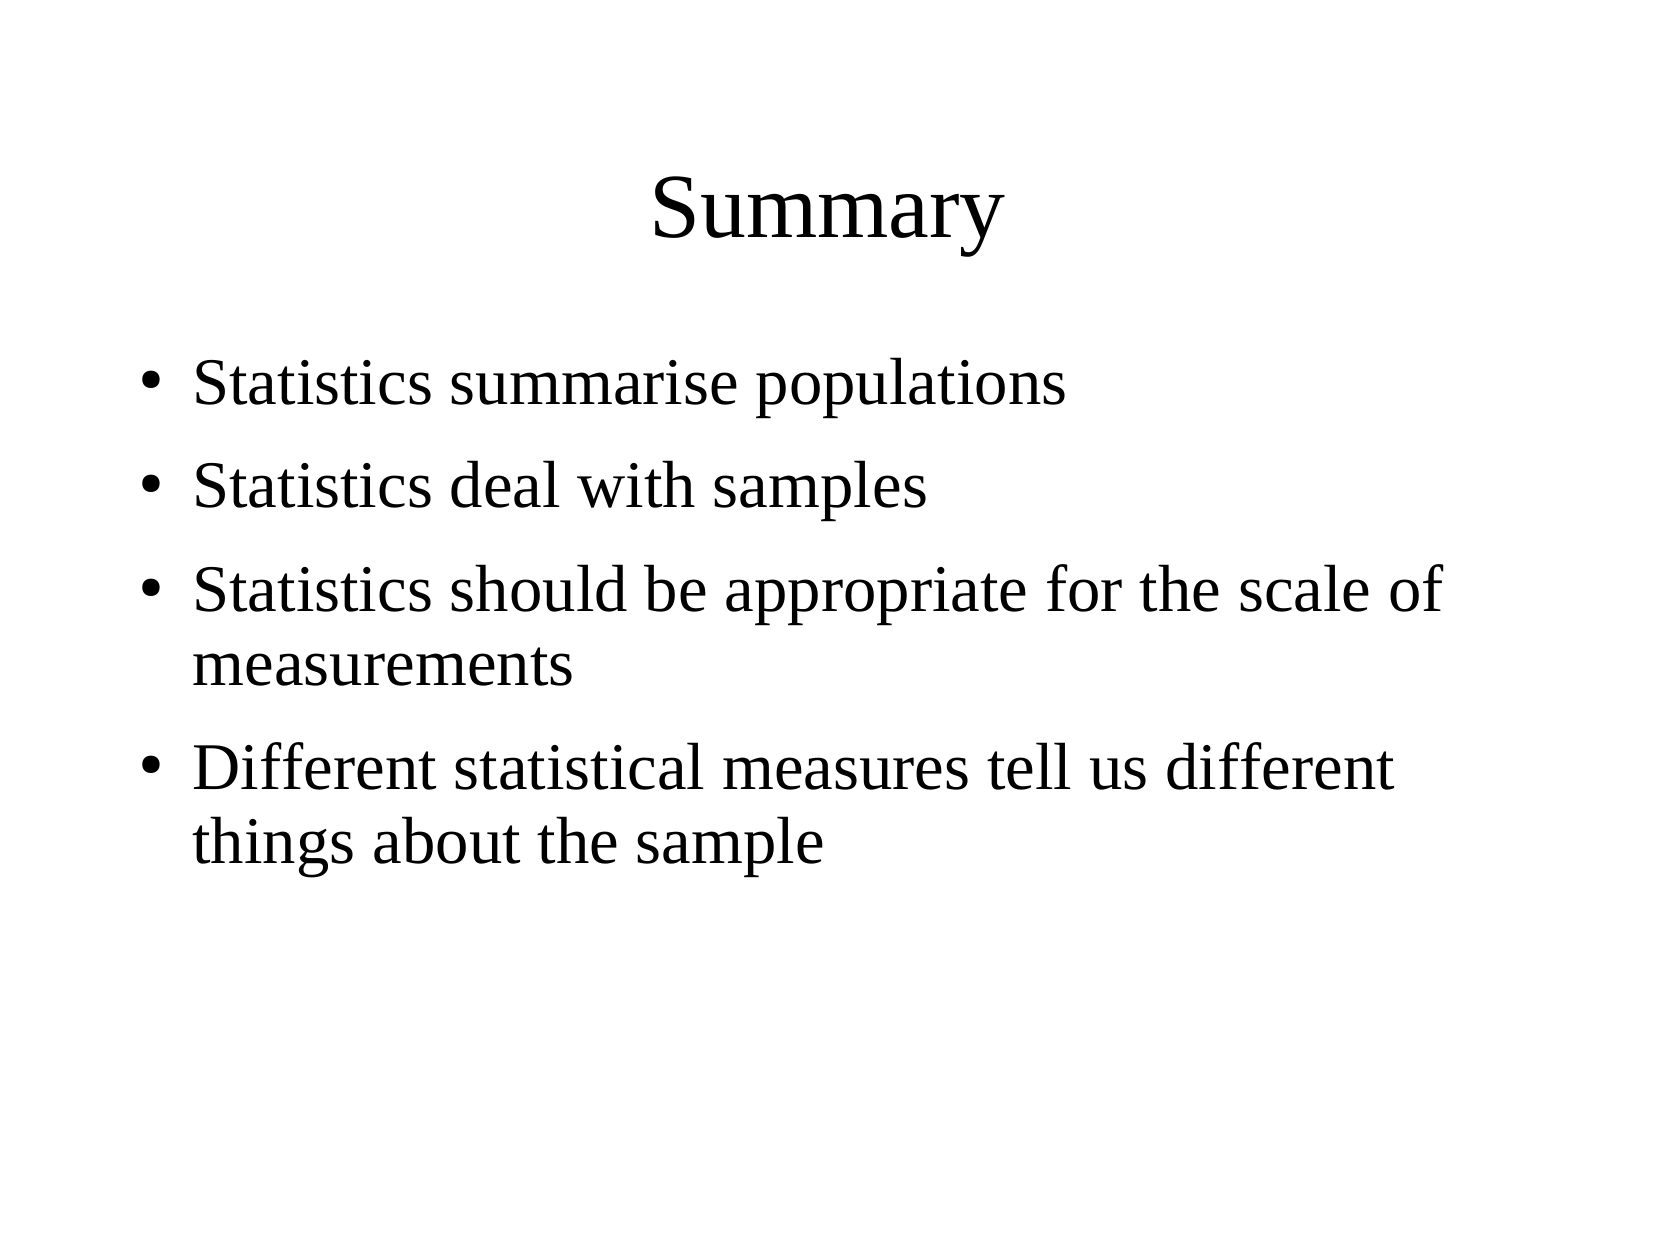

# Summary
Statistics summarise populations
Statistics deal with samples
Statistics should be appropriate for the scale of measurements
Different statistical measures tell us different things about the sample